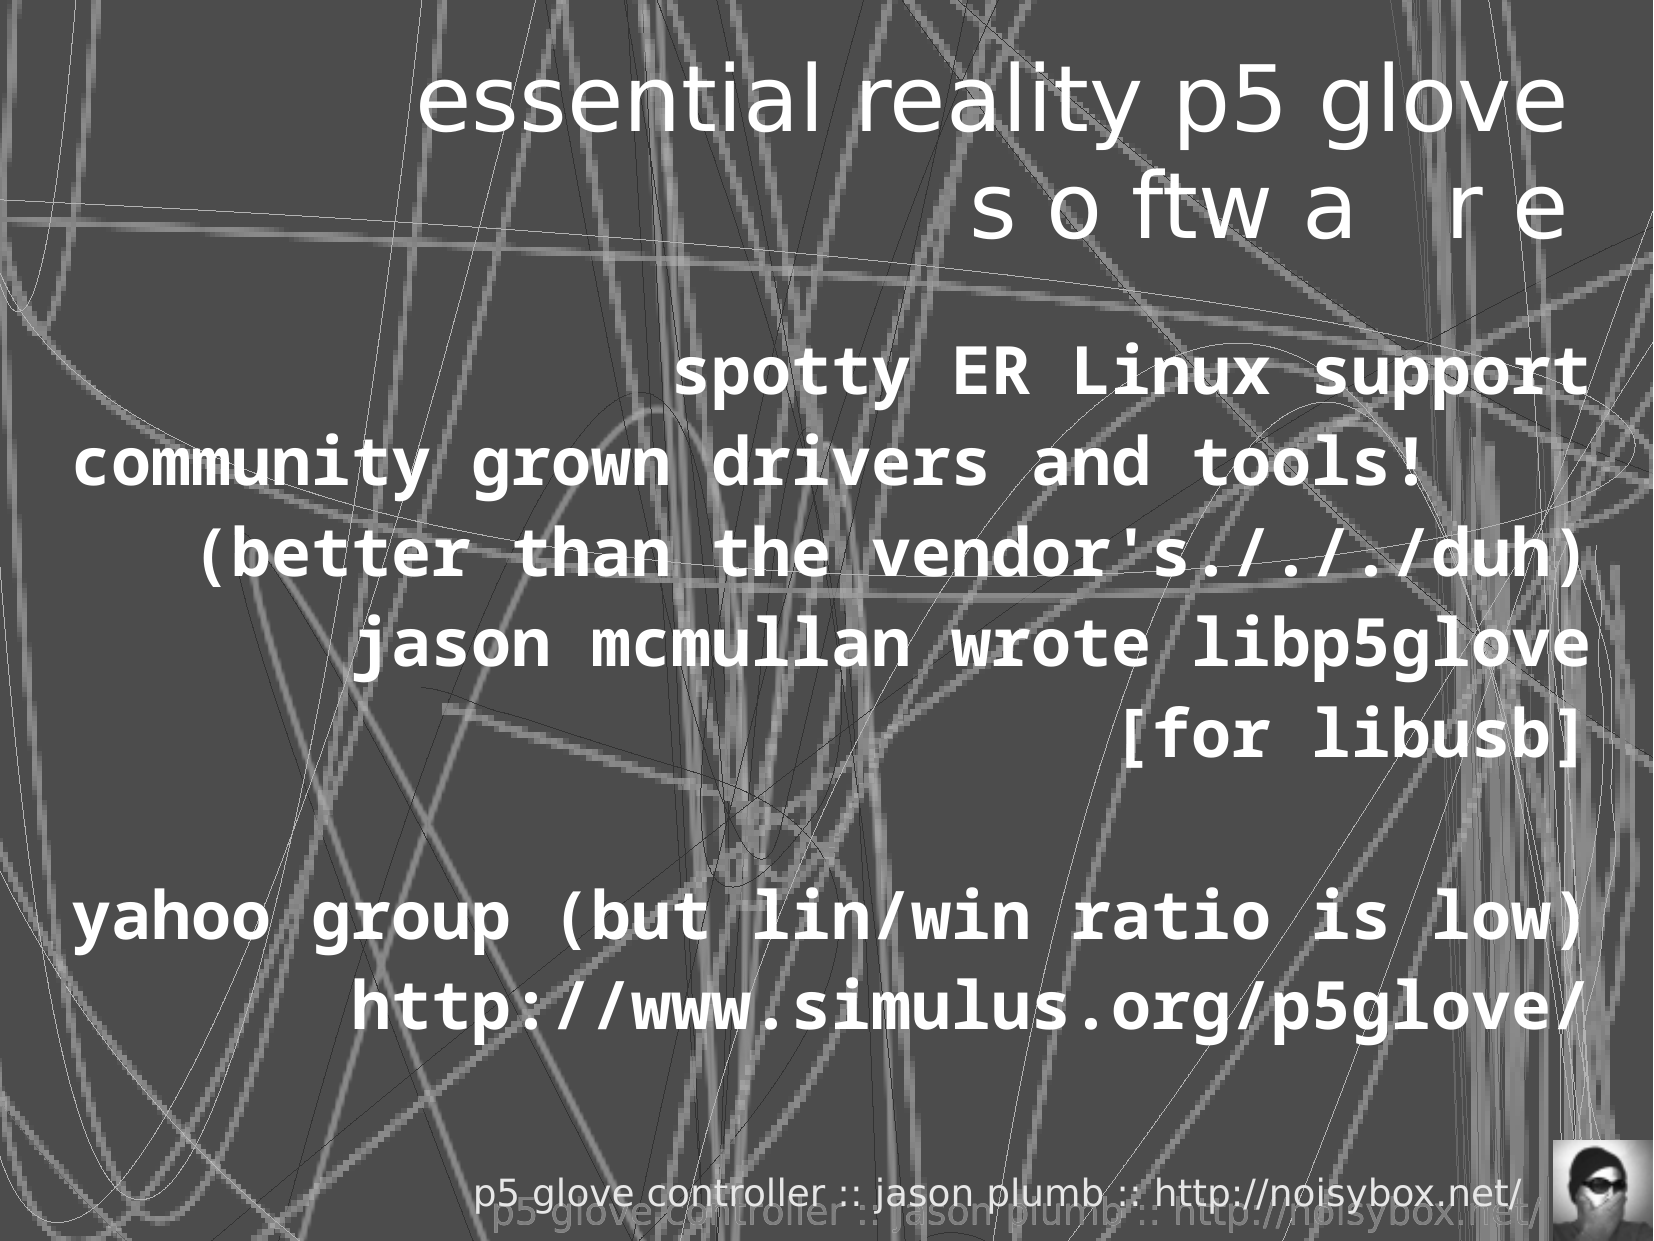

# essential reality p5 glove s o ftw a r e
spotty ER Linux support
community grown drivers and tools!
(better than the vendor's./././duh)
jason mcmullan wrote libp5glove
[for libusb]
yahoo group (but lin/win ratio is low)
http://www.simulus.org/p5glove/
p5 glove controller :: jason plumb :: http://noisybox.net/